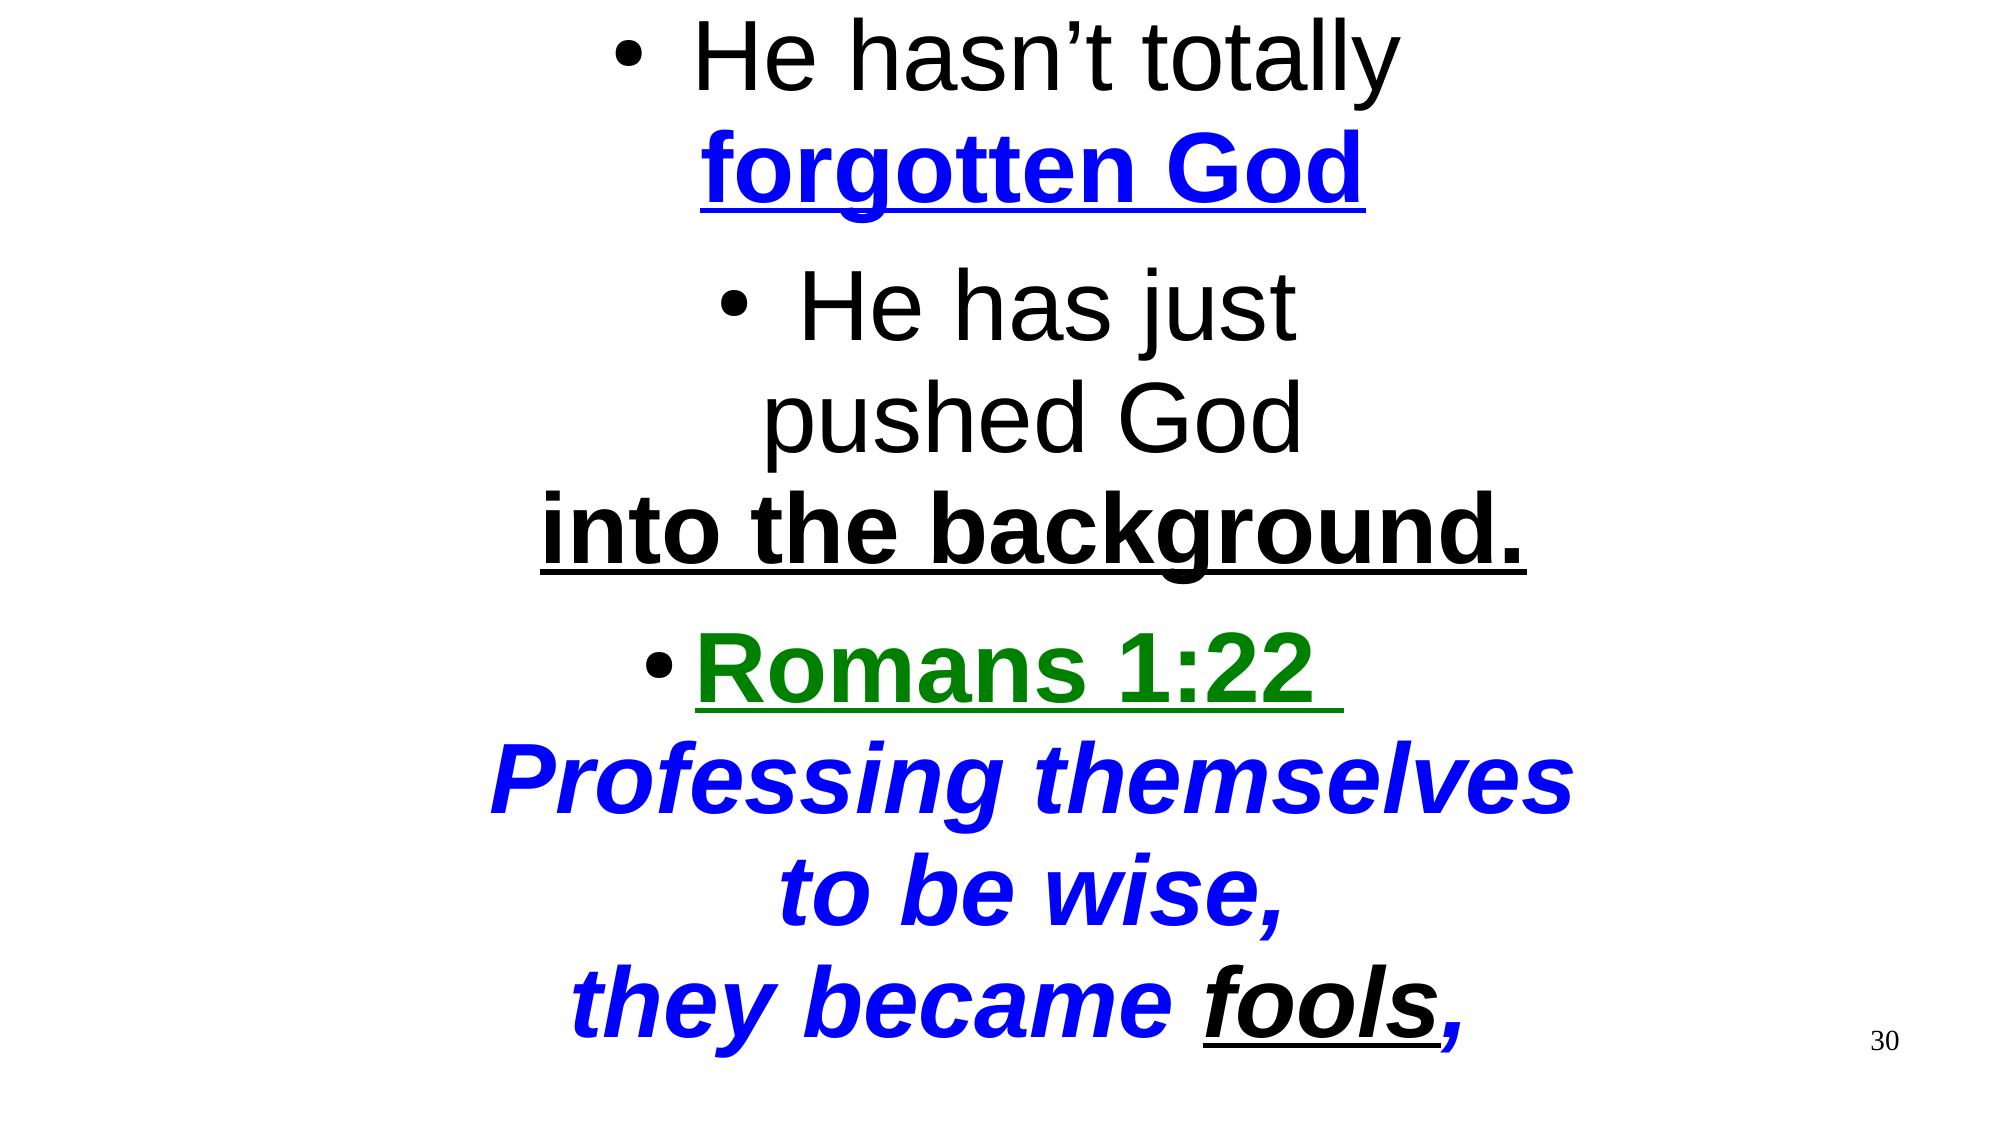

# He hasn’t totally forgotten God
 He has just
pushed God
into the background.
Romans 1:22 
Professing themselves
 to be wise,
they became fools,
30